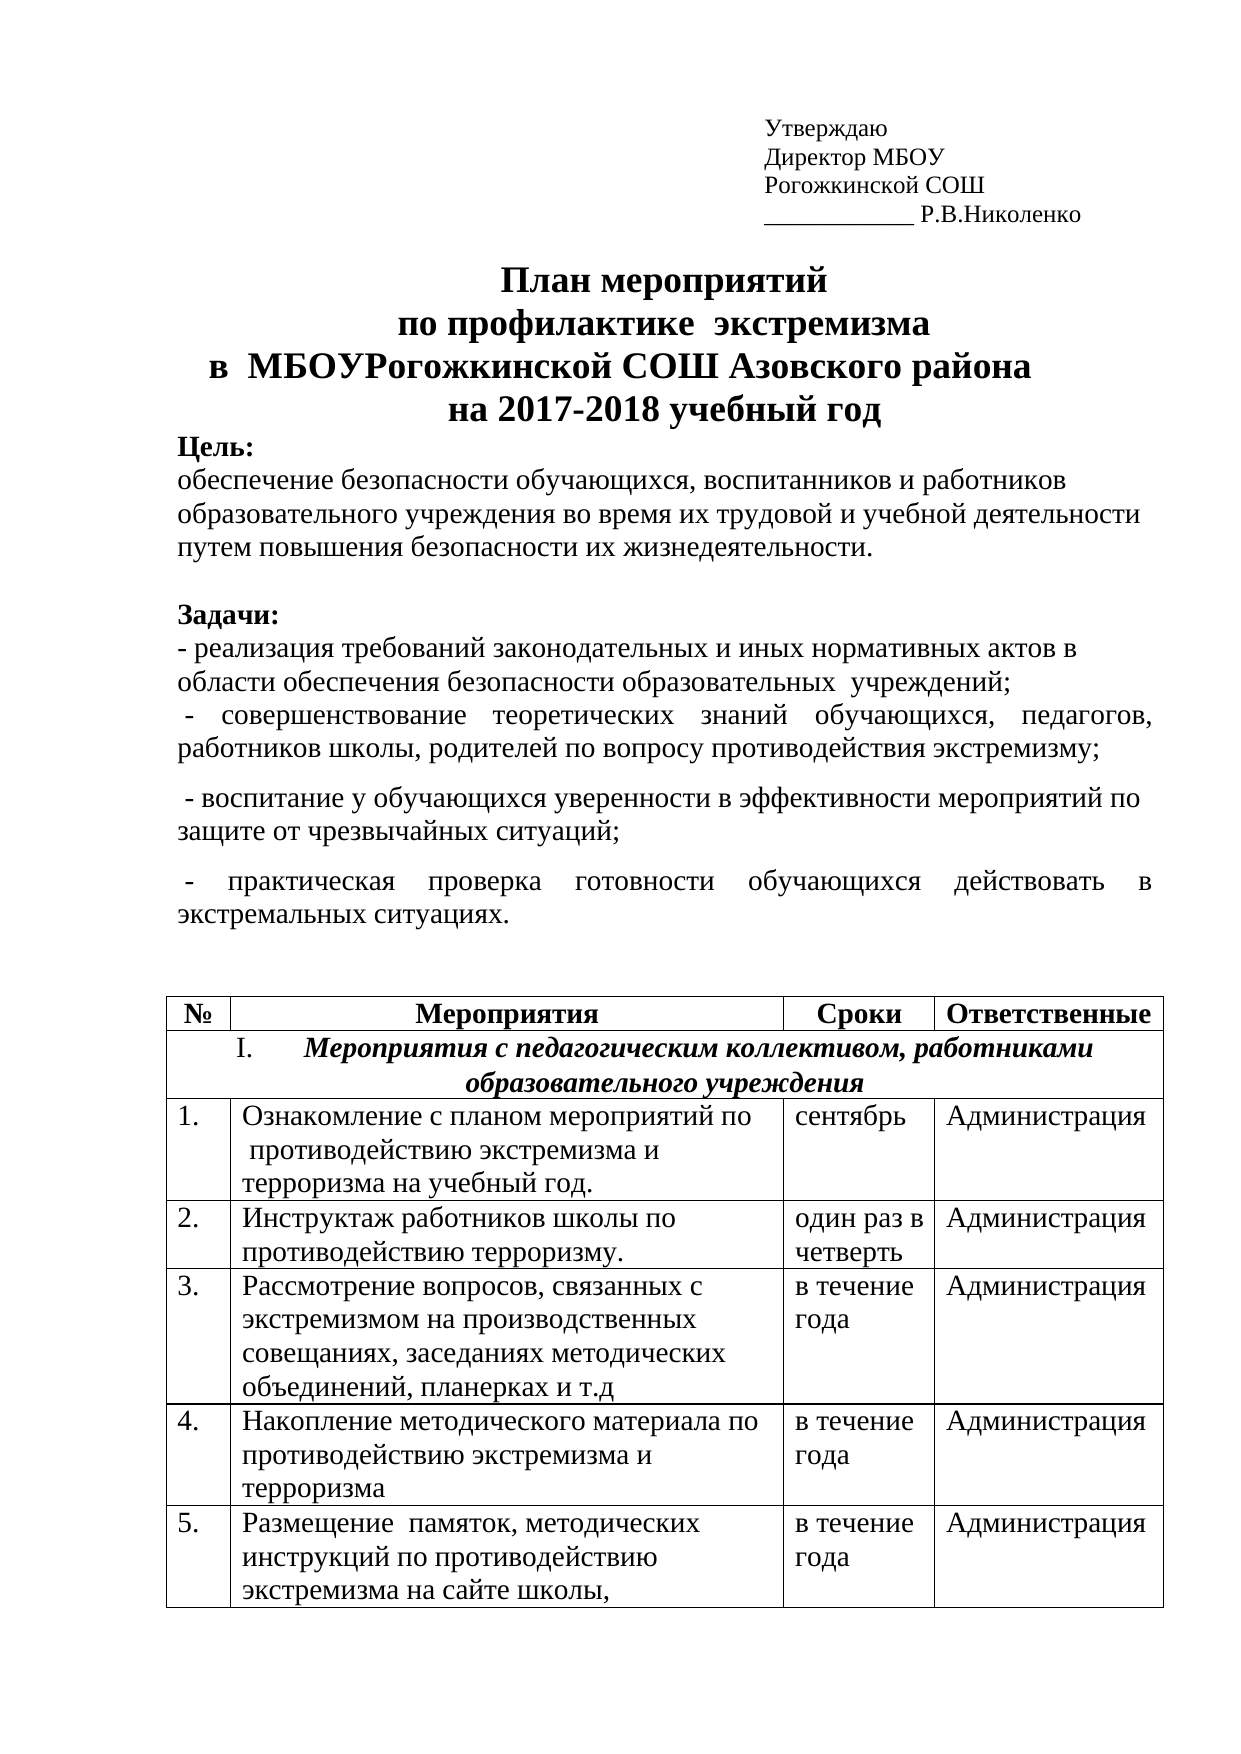

Утверждаю
Директор МБОУ
Рогожкинской СОШ
____________ Р.В.Николенко
План мероприятий
по профилактике экстремизма
в МБОУРогожкинской СОШ Азовского района
на 2017-2018 учебный год
Цель:
обеспечение безопасности обучающихся, воспитанников и работников
образовательного учреждения во время их трудовой и учебной деятельности
путем повышения безопасности их жизнедеятельности.
Задачи:
- реализация требований законодательных и иных нормативных актов в
области обеспечения безопасности образовательных учреждений;
 -
совершенствование
теоретических
знаний
обучающихся,
педагогов,
работников школы, родителей по вопросу противодействия экстремизму;
 - воспитание у обучающихся уверенности в эффективности мероприятий по
защите от чрезвычайных ситуаций;
 -
практическая
проверка
готовности
обучающихся
действовать
в
экстремальных ситуациях.
№
Мероприятия
Сроки
Ответственные
I. Мероприятия с педагогическим коллективом, работниками
образовательного учреждения
1.
Ознакомление с планом мероприятий по
сентябрь
Администрация
 противодействию экстремизма и
терроризма на учебный год.
2.
Инструктаж работников школы по
один раз в
Администрация
противодействию терроризму.
четверть
3.
Рассмотрение вопросов, связанных с
в течение
Администрация
экстремизмом на производственных
года
совещаниях, заседаниях методических
объединений, планерках и т.д
4.
Накопление методического материала по
в течение
Администрация
противодействию экстремизма и
года
терроризма
5.
Размещение памяток, методических
в течение
Администрация
инструкций по противодействию
года
экстремизма на сайте школы,